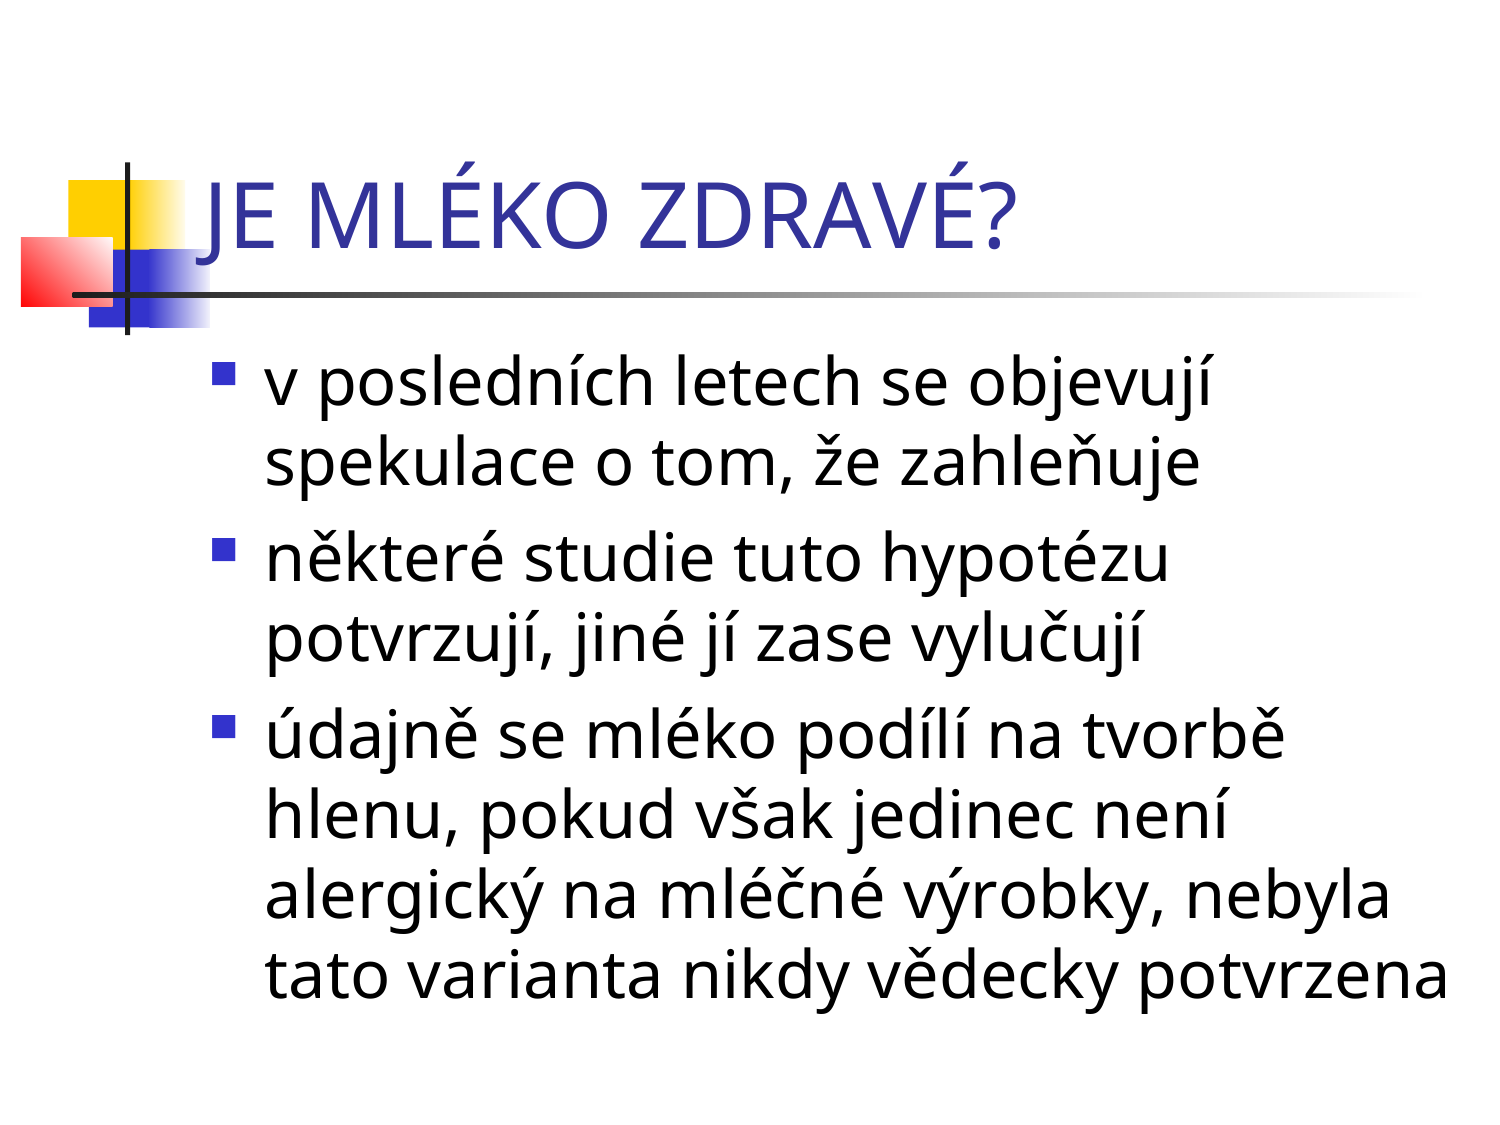

# JE MLÉKO ZDRAVÉ?
v posledních letech se objevují spekulace o tom, že zahleňuje
některé studie tuto hypotézu potvrzují, jiné jí zase vylučují
údajně se mléko podílí na tvorbě hlenu, pokud však jedinec není alergický na mléčné výrobky, nebyla tato varianta nikdy vědecky potvrzena